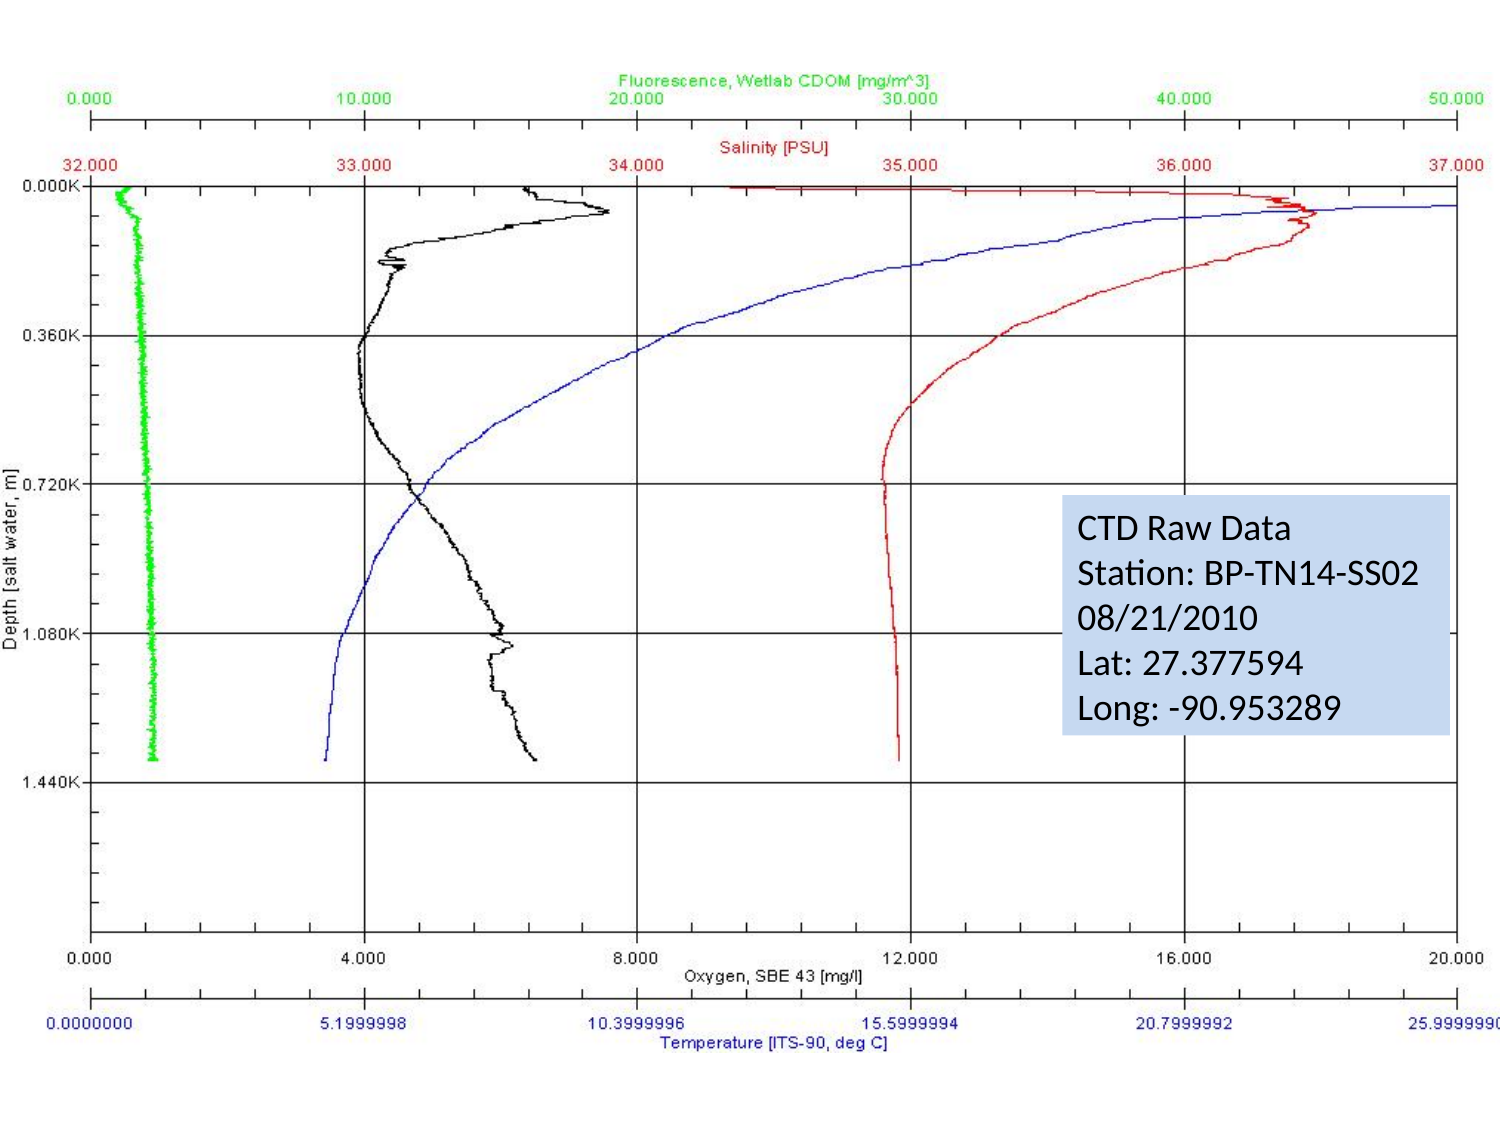

CTD Raw Data
Station: BP-TN14-SS02
08/21/2010
Lat: 27.377594
Long: -90.953289